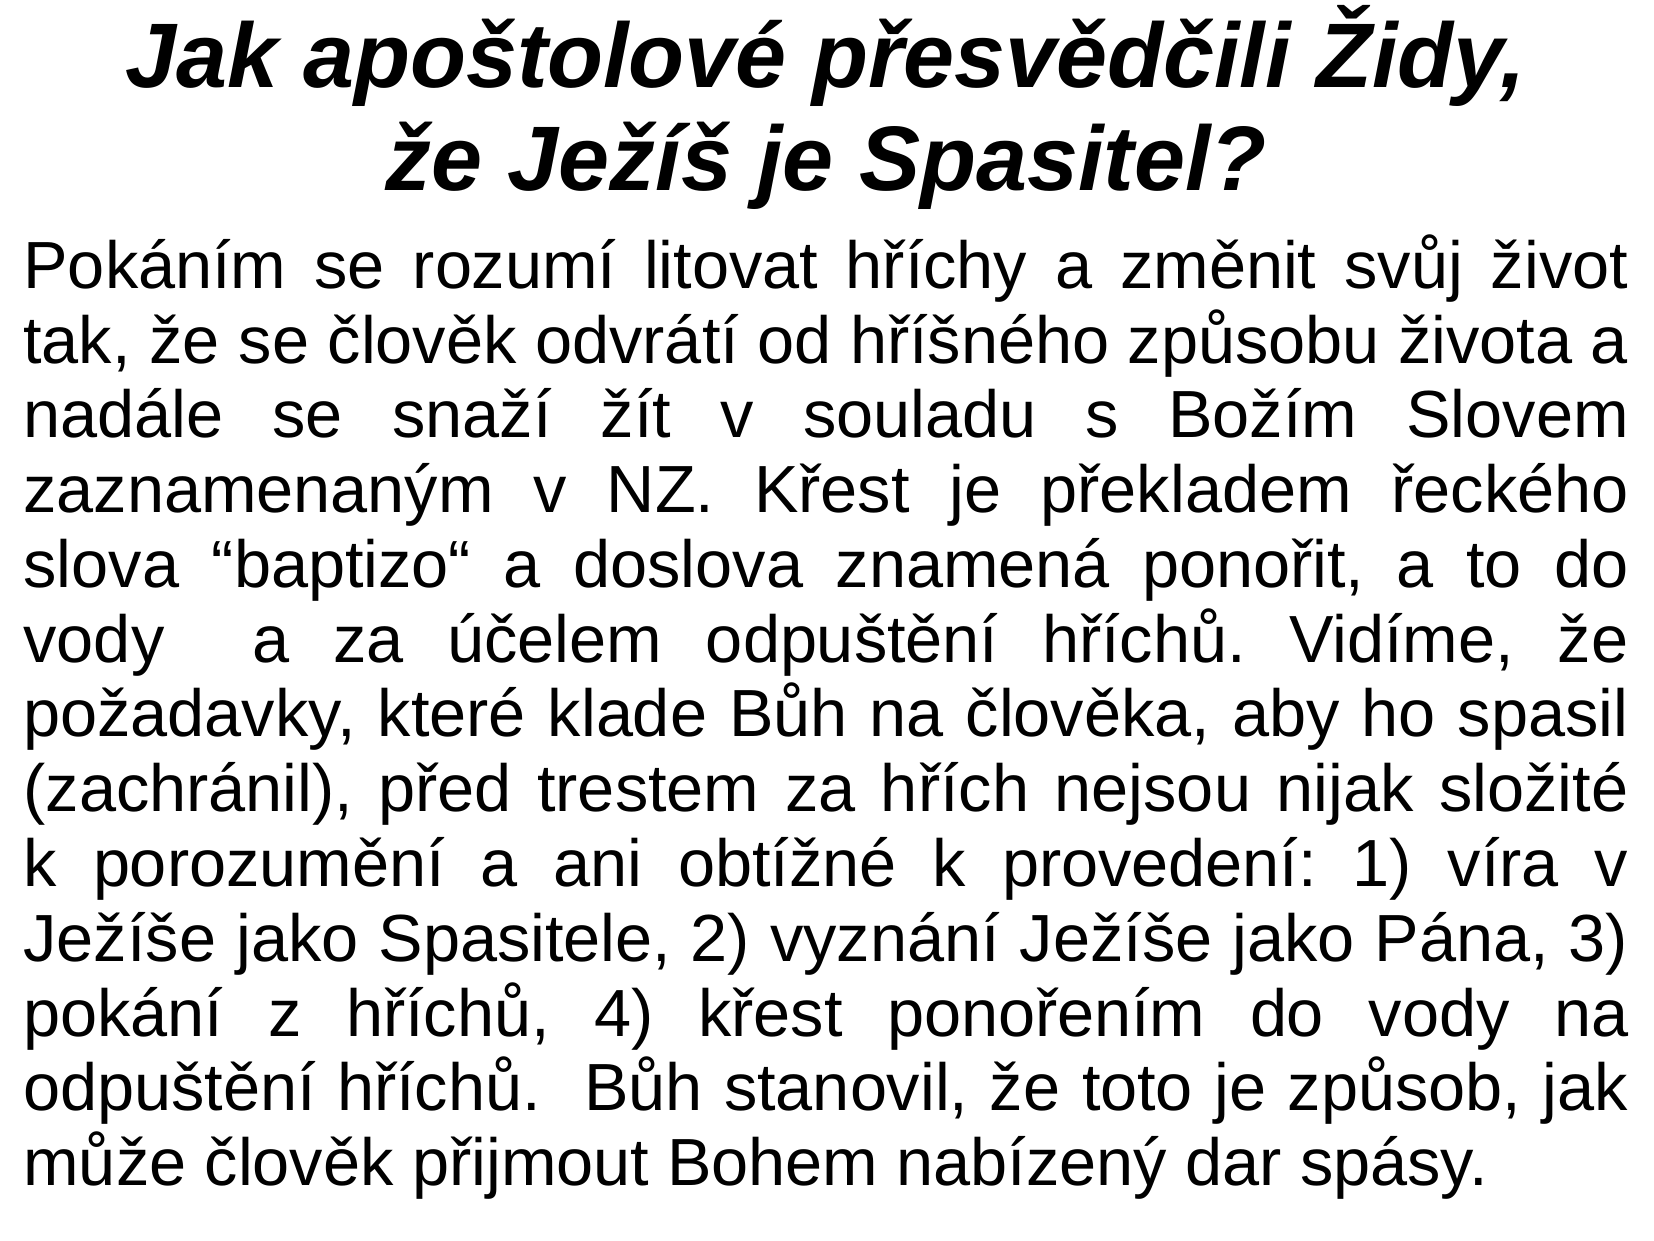

Pokáním se rozumí litovat hříchy a změnit svůj život tak, že se člověk odvrátí od hříšného způsobu života a nadále se snaží žít v souladu s Božím Slovem zaznamenaným v NZ. Křest je překladem řeckého slova “baptizo“ a doslova znamená ponořit, a to do vody a za účelem odpuštění hříchů. Vidíme, že požadavky, které klade Bůh na člověka, aby ho spasil (zachránil), před trestem za hřích nejsou nijak složité k porozumění a ani obtížné k provedení: 1) víra v Ježíše jako Spasitele, 2) vyznání Ježíše jako Pána, 3) pokání z hříchů, 4) křest ponořením do vody na odpuštění hříchů. Bůh stanovil, že toto je způsob, jak může člověk přijmout Bohem nabízený dar spásy.
# Jak apoštolové přesvědčili Židy, že Ježíš je Spasitel?